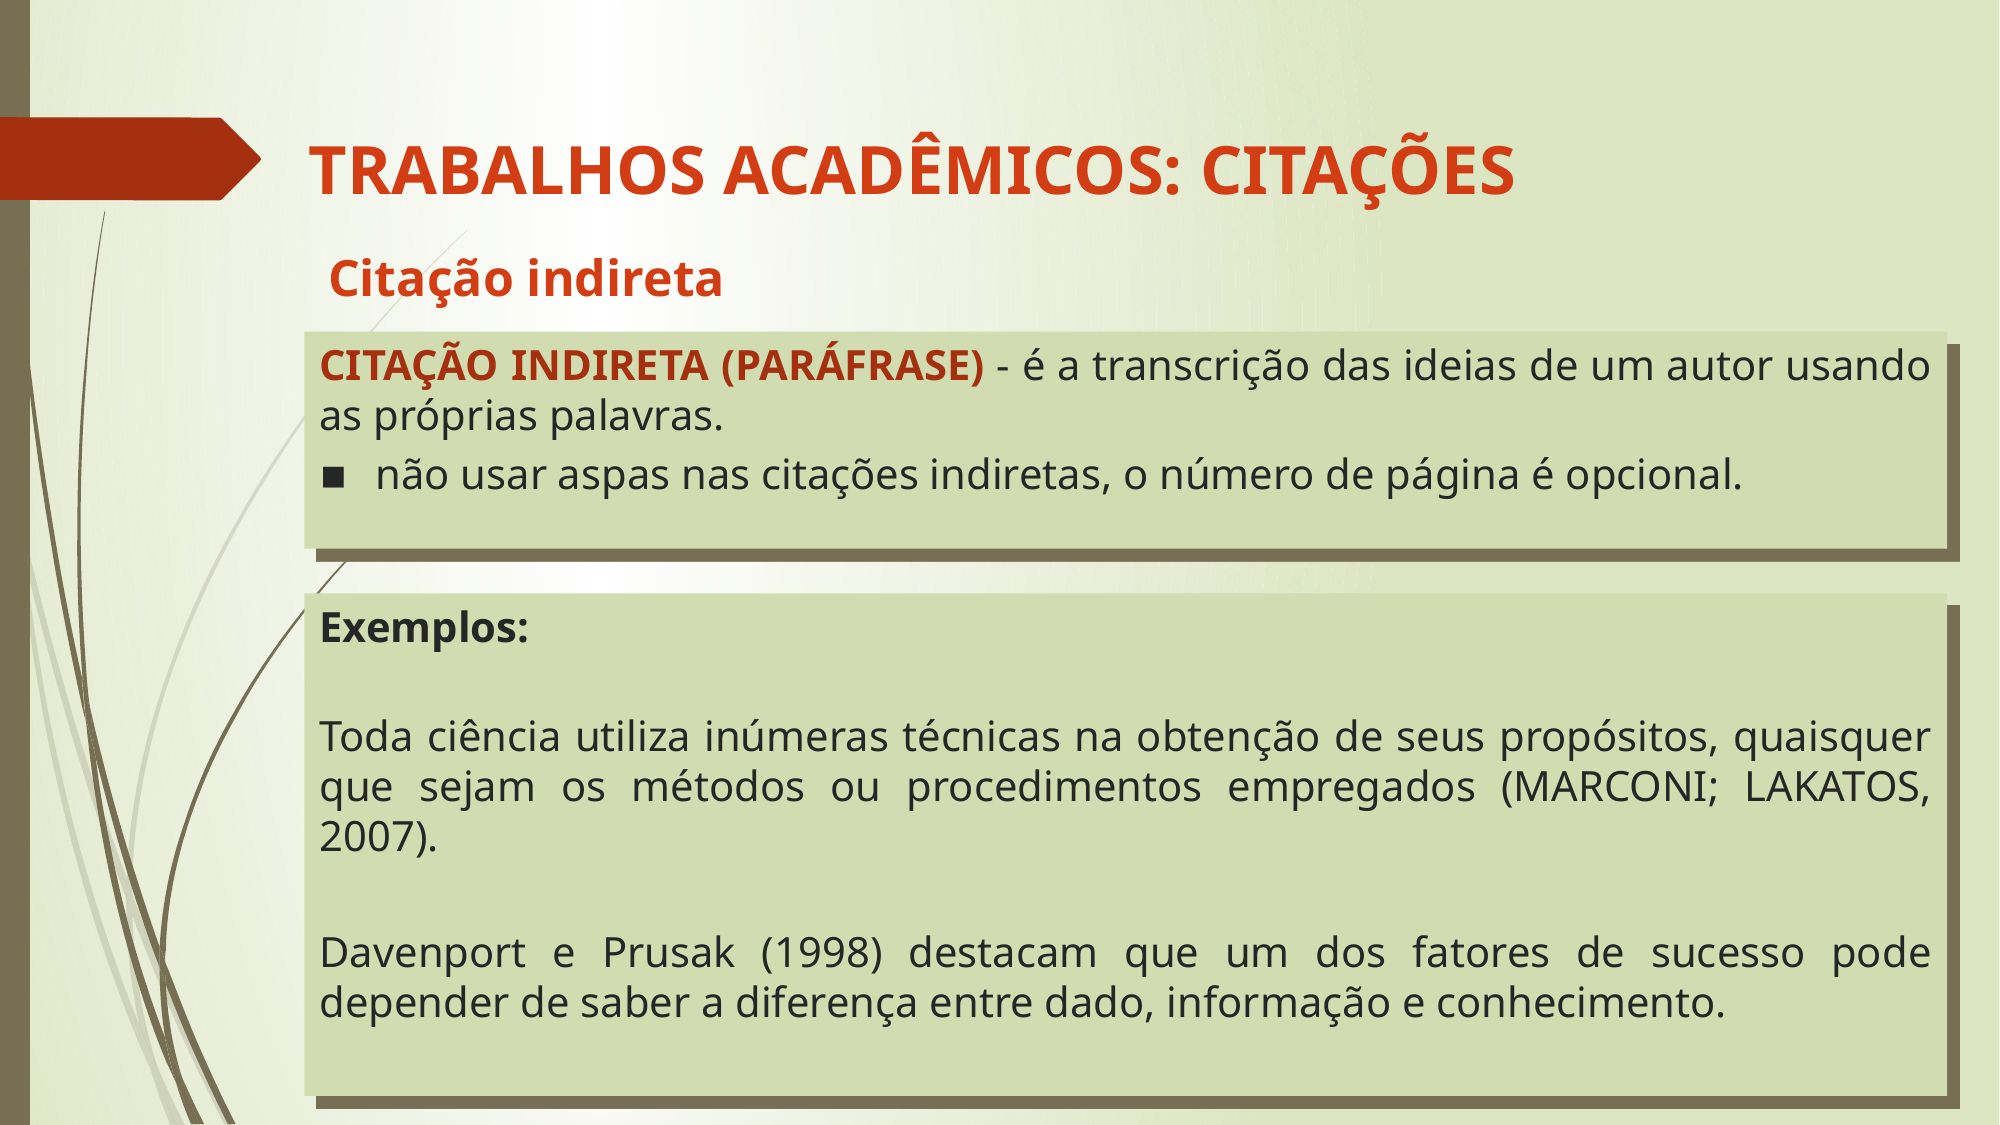

TRABALHOS ACADÊMICOS: CITAÇÕES
Citação indireta
# CITAÇÃO INDIRETA (PARÁFRASE) - é a transcrição das ideias de um autor usando as próprias palavras.
não usar aspas nas citações indiretas, o número de página é opcional.
Exemplos:
Toda ciência utiliza inúmeras técnicas na obtenção de seus propósitos, quaisquer que sejam os métodos ou procedimentos empregados (MARCONI; LAKATOS, 2007).
Davenport e Prusak (1998) destacam que um dos fatores de sucesso pode depender de saber a diferença entre dado, informação e conhecimento.